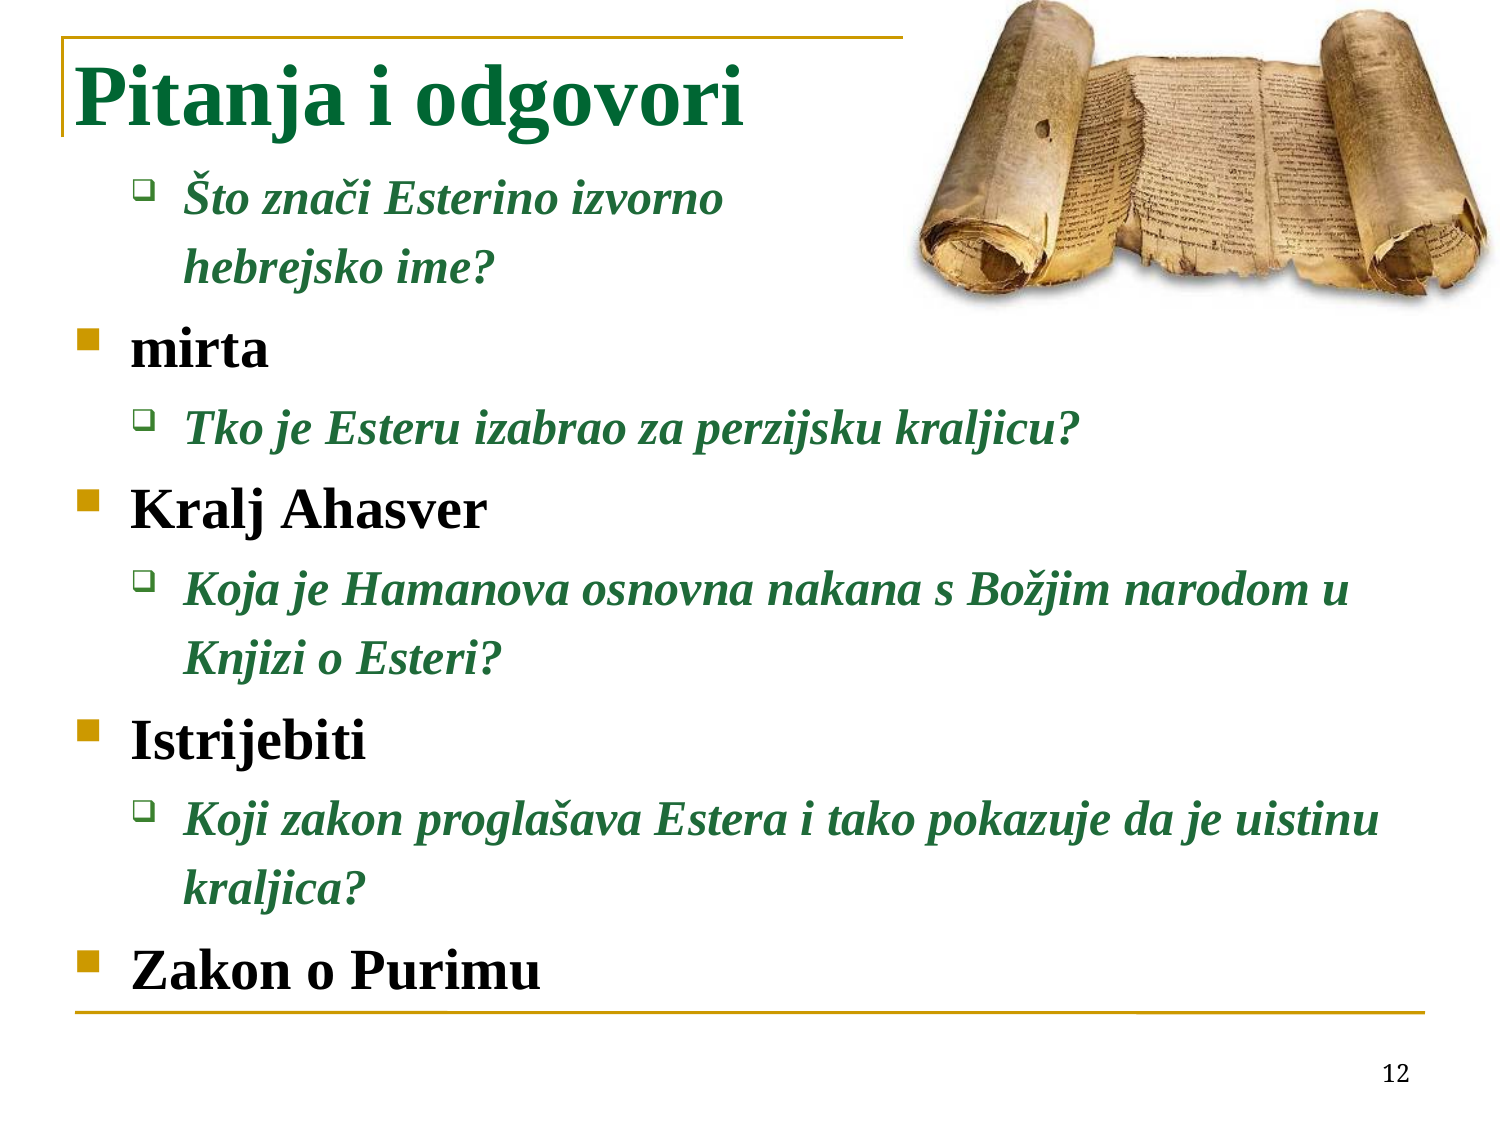

Pitanja i odgovori
Što znači Esterino izvorno
hebrejsko ime?
mirta
Tko je Esteru izabrao za perzijsku kraljicu?
Kralj Ahasver
Koja je Hamanova osnovna nakana s Božjim narodom u Knjizi o Esteri?
Istrijebiti
Koji zakon proglašava Estera i tako pokazuje da je uistinu kraljica?
Zakon o Purimu